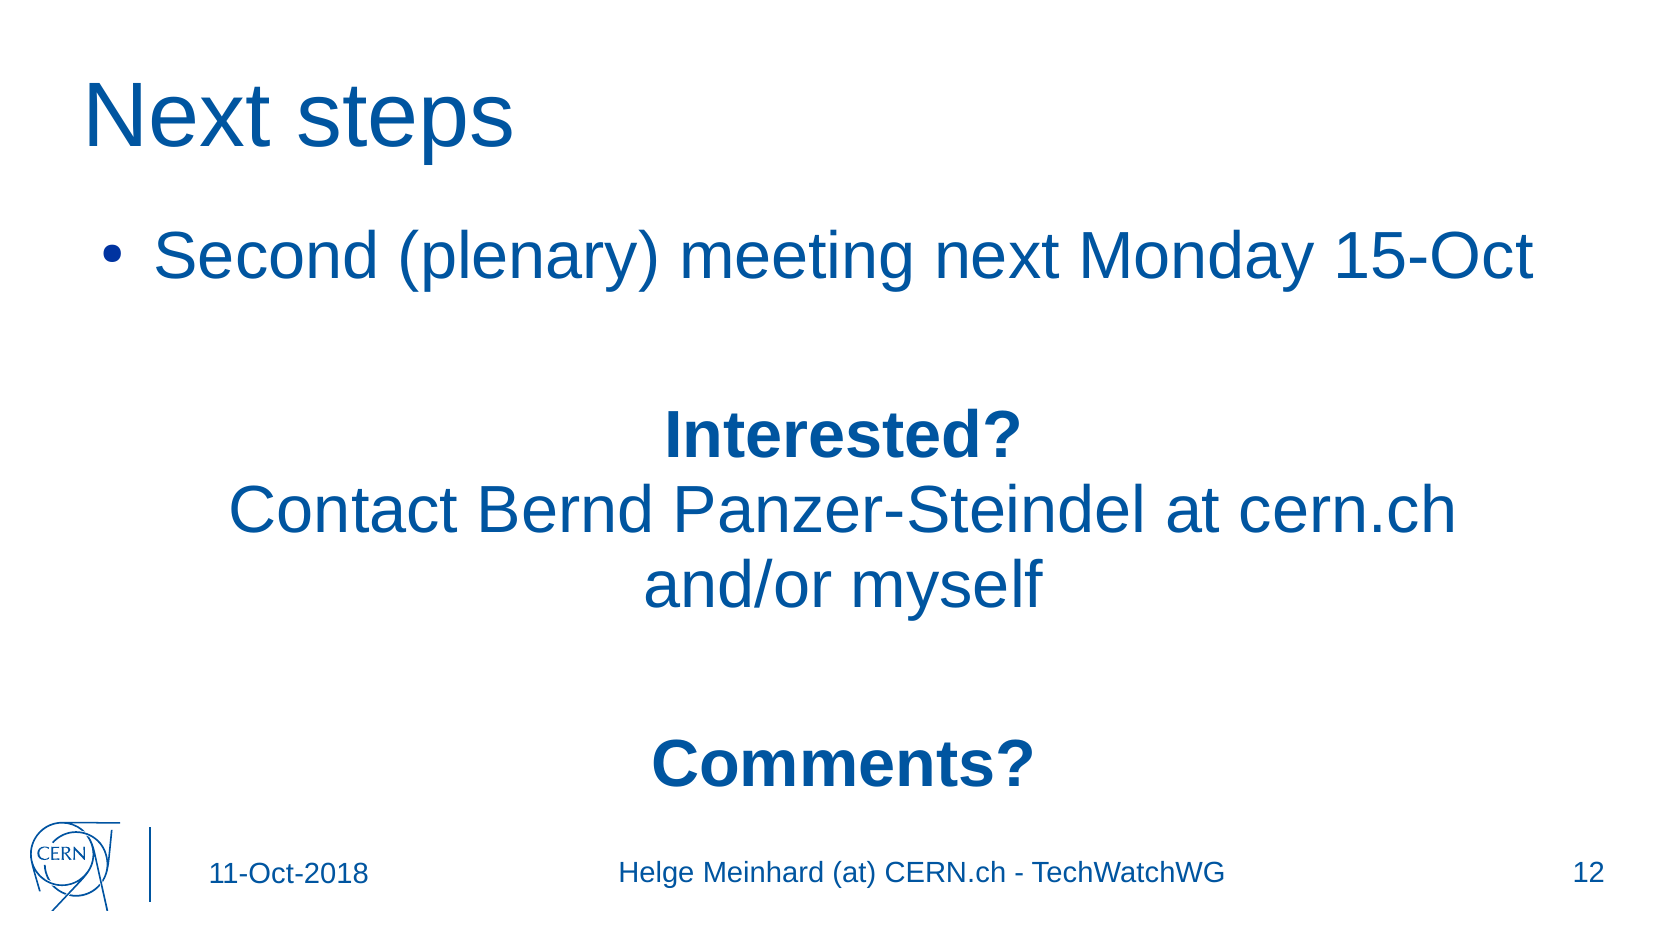

# Next steps
Second (plenary) meeting next Monday 15-Oct
Interested?
Contact Bernd Panzer-Steindel at cern.ch and/or myself
Comments?
Helge Meinhard (at) CERN.ch - TechWatchWG
12
11-Oct-2018